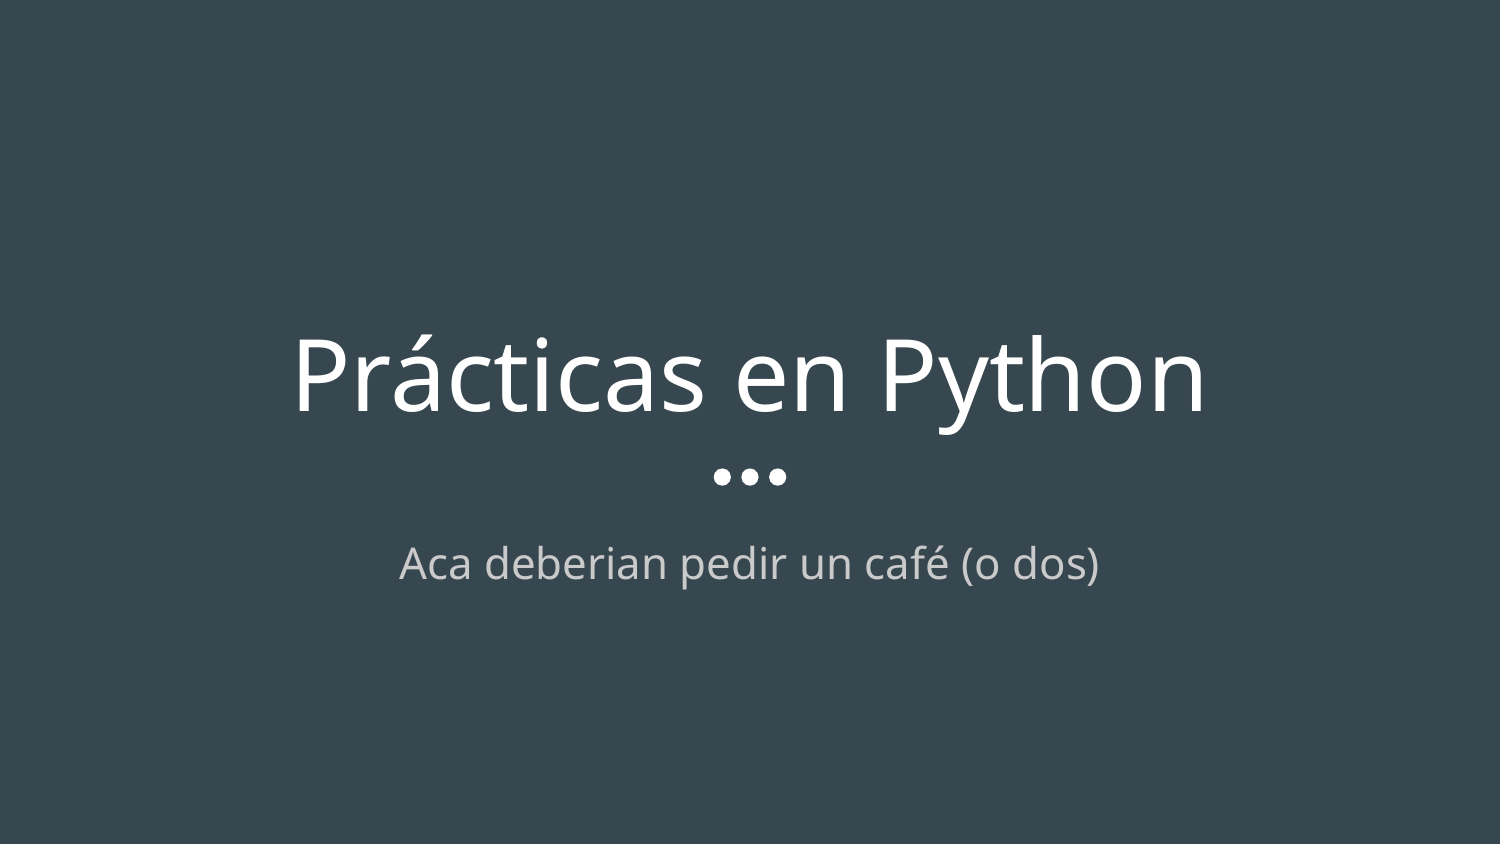

# Prácticas en Python
Aca deberian pedir un café (o dos)